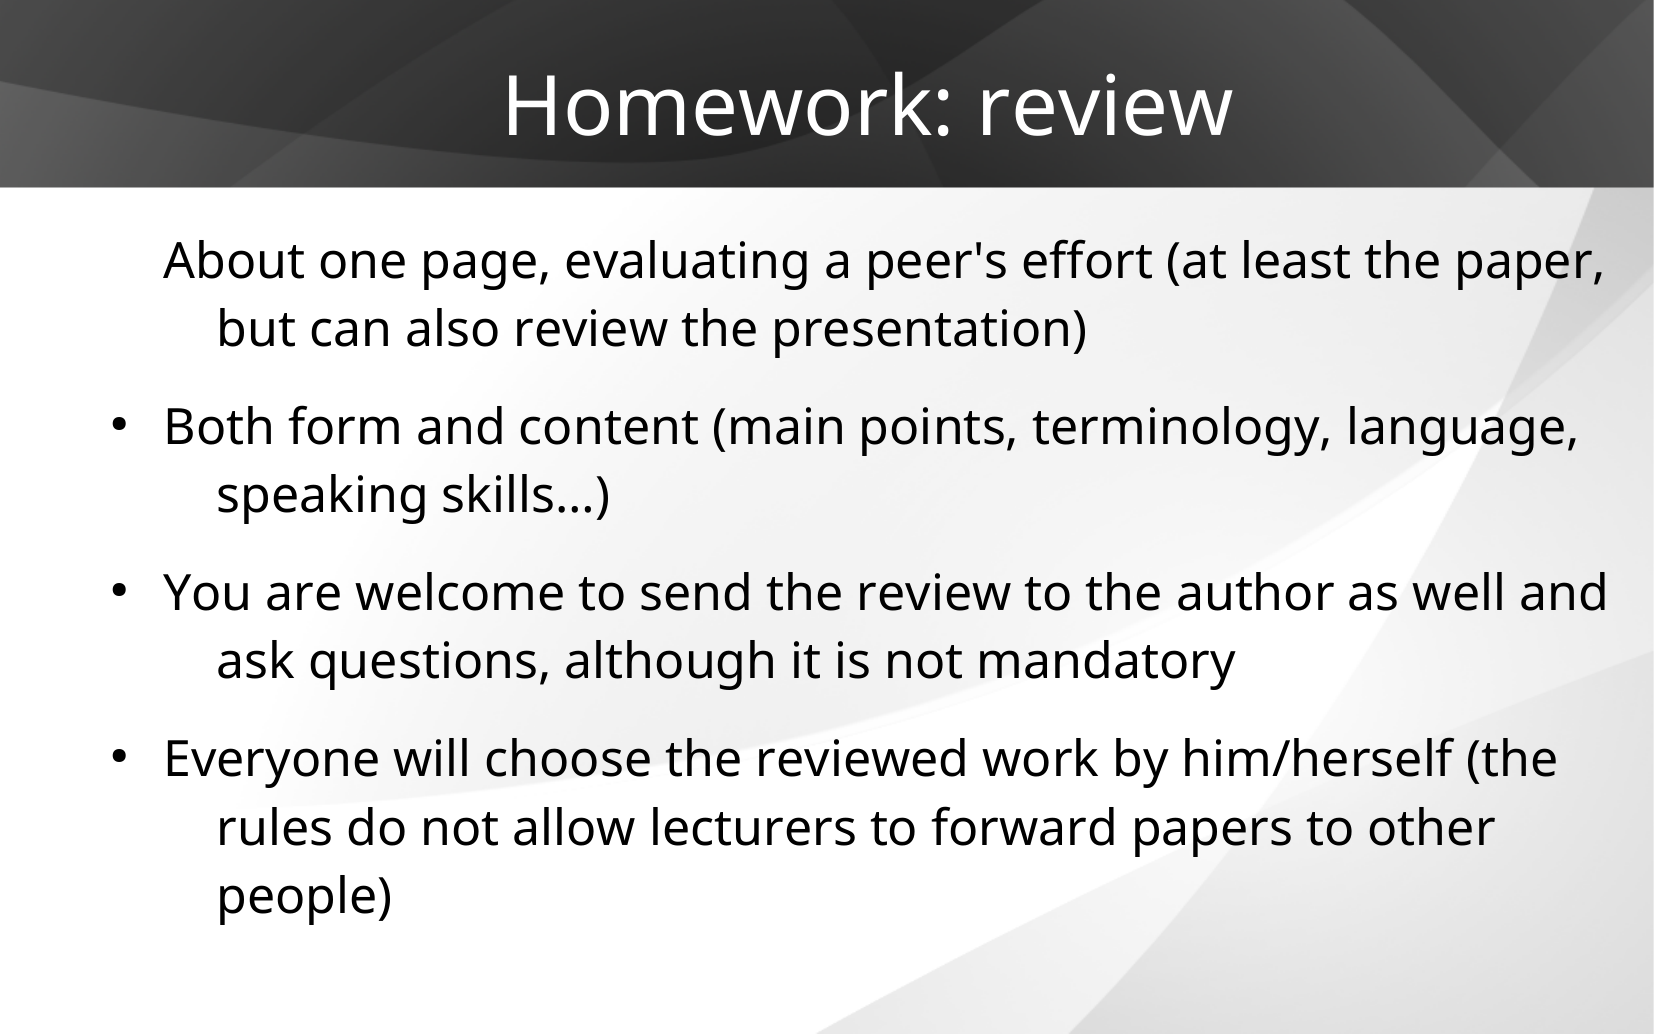

# Homework: review
About one page, evaluating a peer's effort (at least the paper, but can also review the presentation)
Both form and content (main points, terminology, language, speaking skills…)
You are welcome to send the review to the author as well and ask questions, although it is not mandatory
Everyone will choose the reviewed work by him/herself (the rules do not allow lecturers to forward papers to other people)